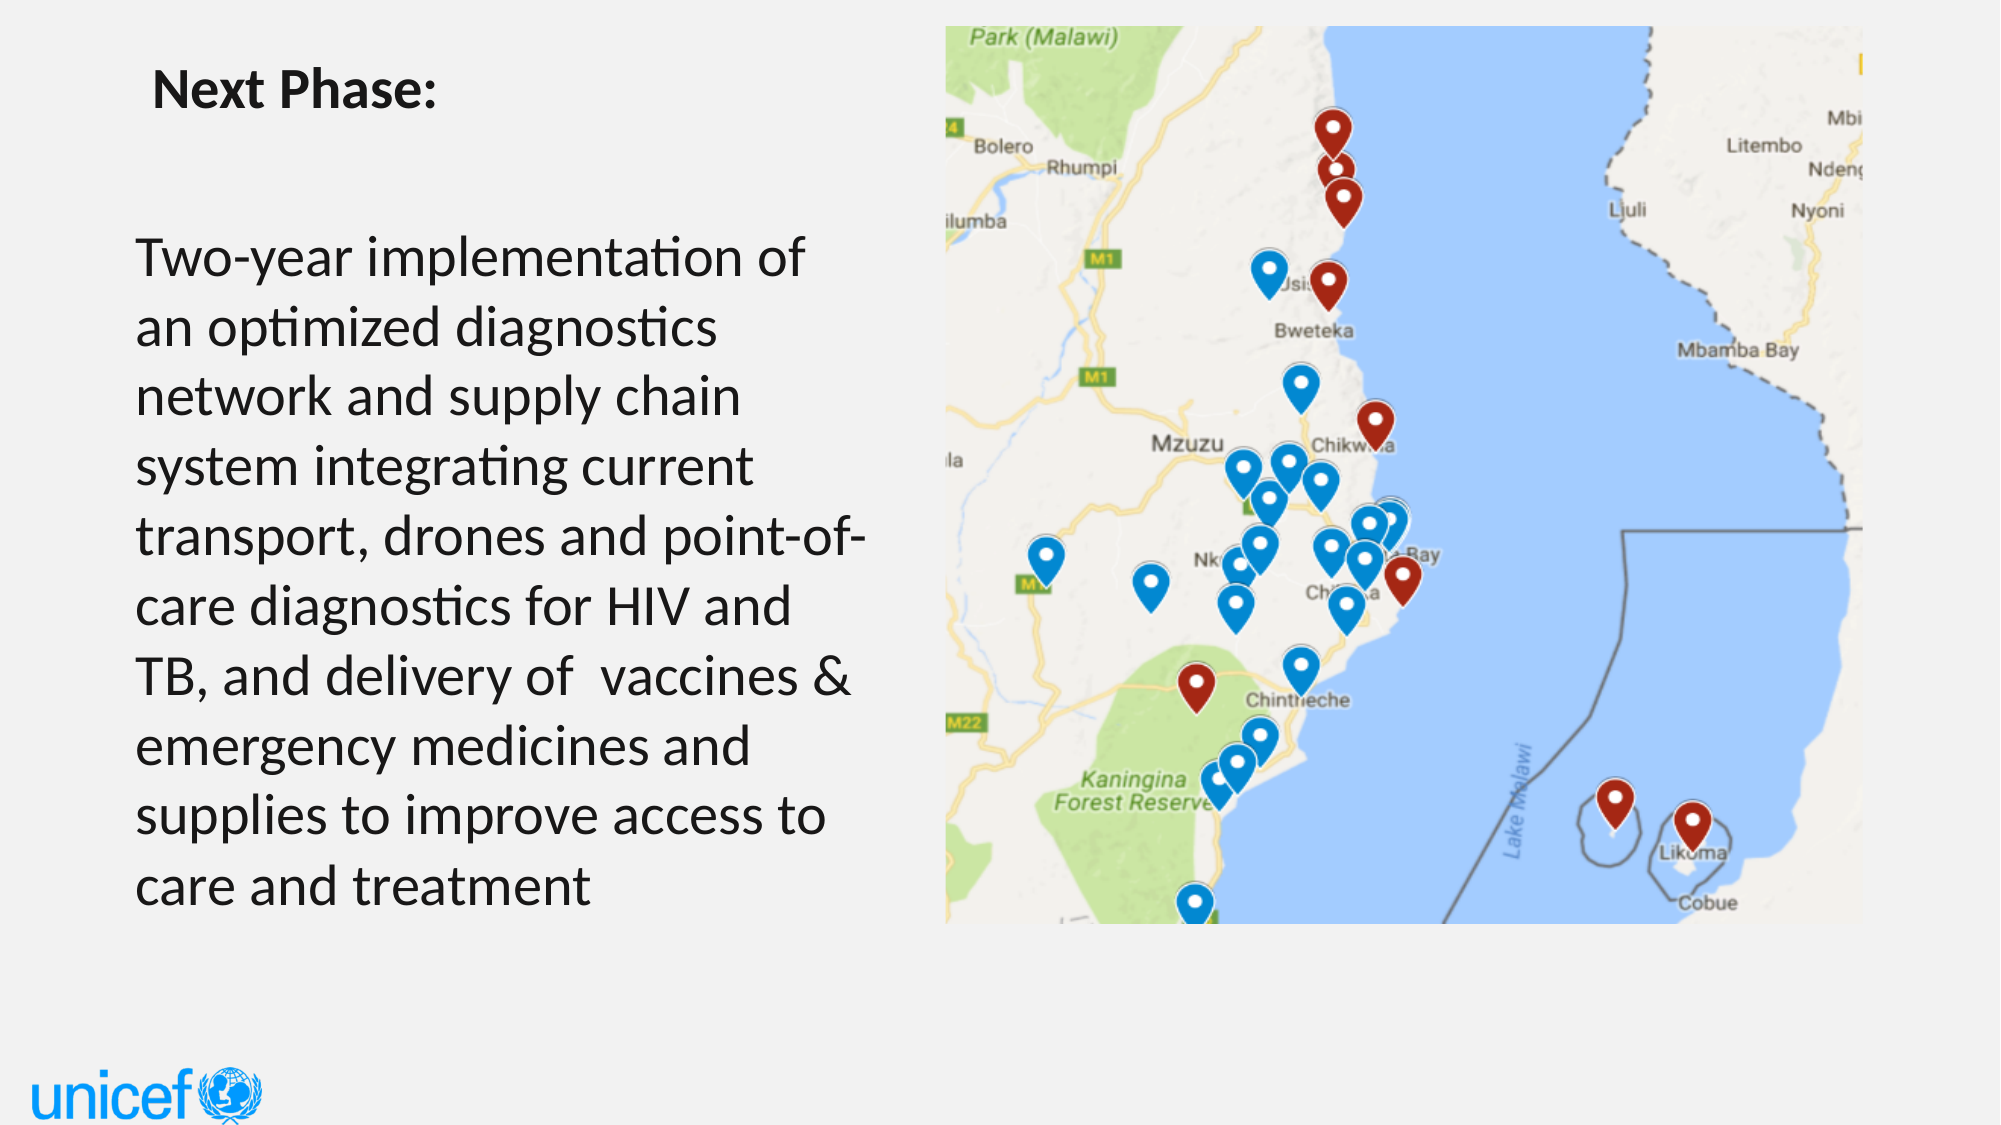

# Next Phase:
Two-year implementation of an optimized diagnostics network and supply chain system integrating current transport, drones and point-of-care diagnostics for HIV and TB, and delivery of vaccines & emergency medicines and supplies to improve access to care and treatment